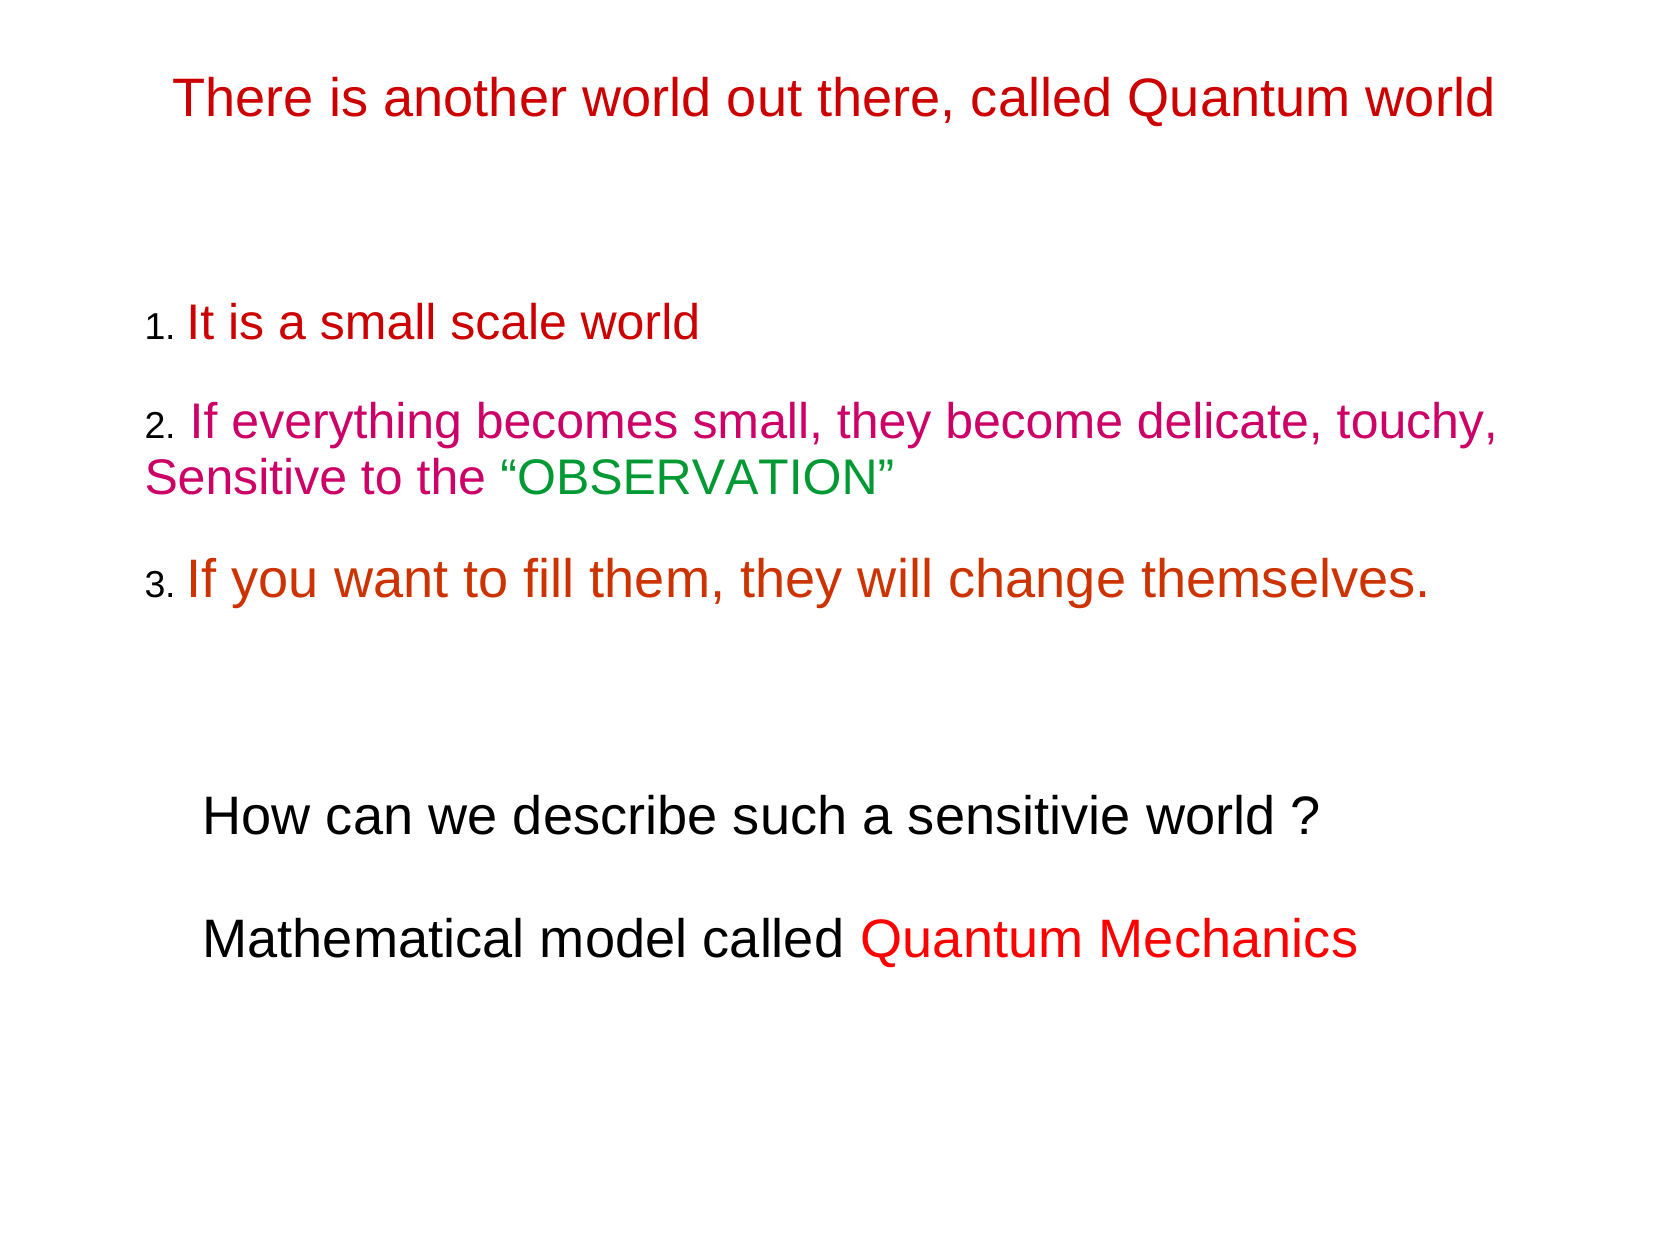

There is another world out there, called Quantum world
1. It is a small scale world
2. If everything becomes small, they become delicate, touchy,
Sensitive to the “OBSERVATION”
3. If you want to fill them, they will change themselves.
How can we describe such a sensitivie world ?
Mathematical model called Quantum Mechanics